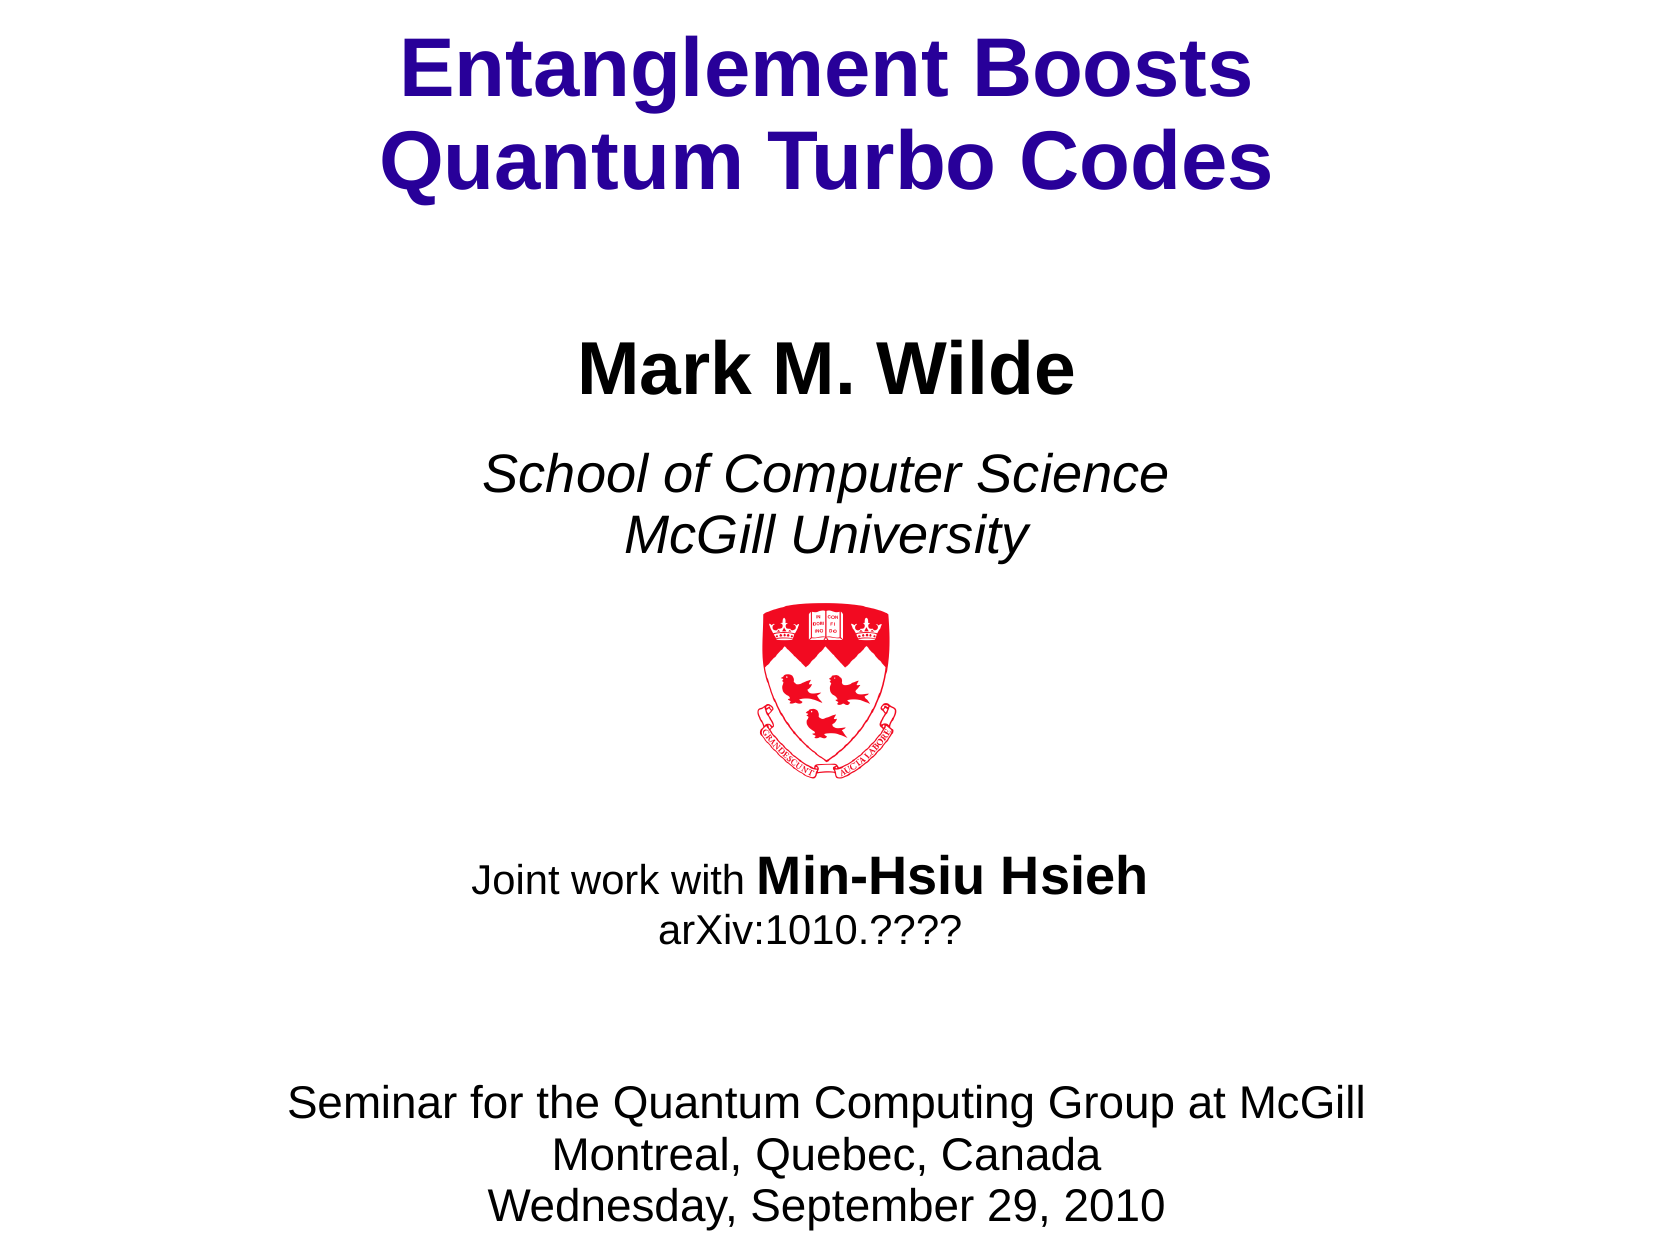

Entanglement Boosts
Quantum Turbo Codes
Mark M. Wilde
School of Computer Science
McGill University
Joint work with Min-Hsiu Hsieh
arXiv:1010.????
Seminar for the Quantum Computing Group at McGill
Montreal, Quebec, Canada
Wednesday, September 29, 2010